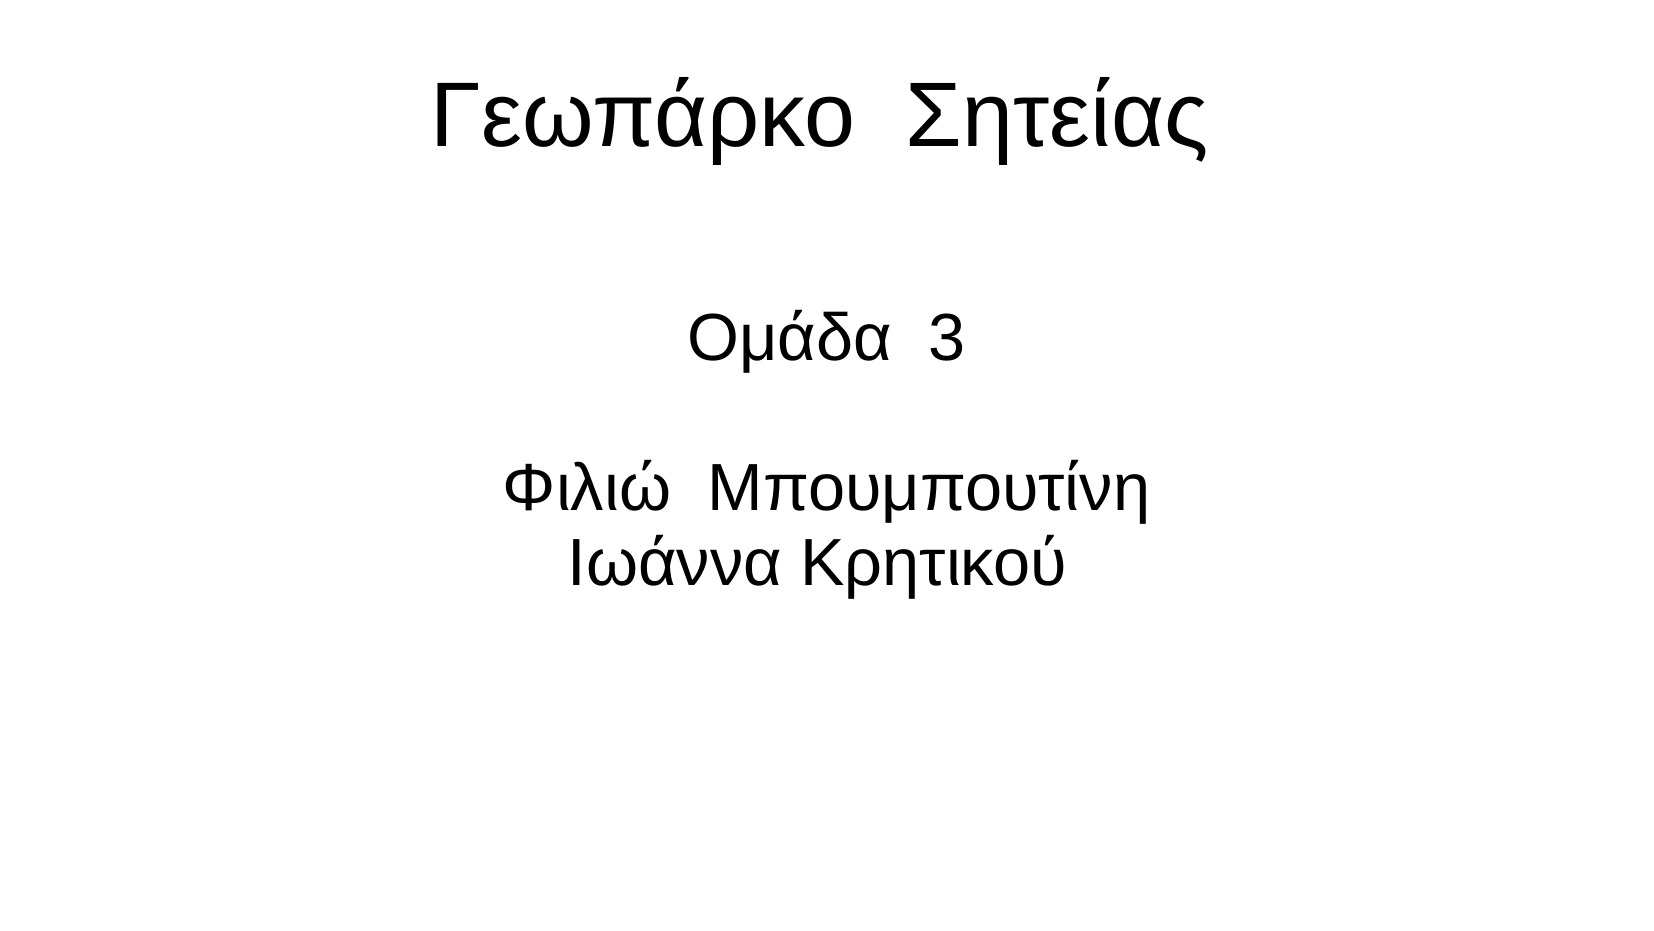

# Γεωπάρκο Σητείας
Ομάδα 3
Φιλιώ Μπουμπουτίνη
Ιωάννα Κρητικού